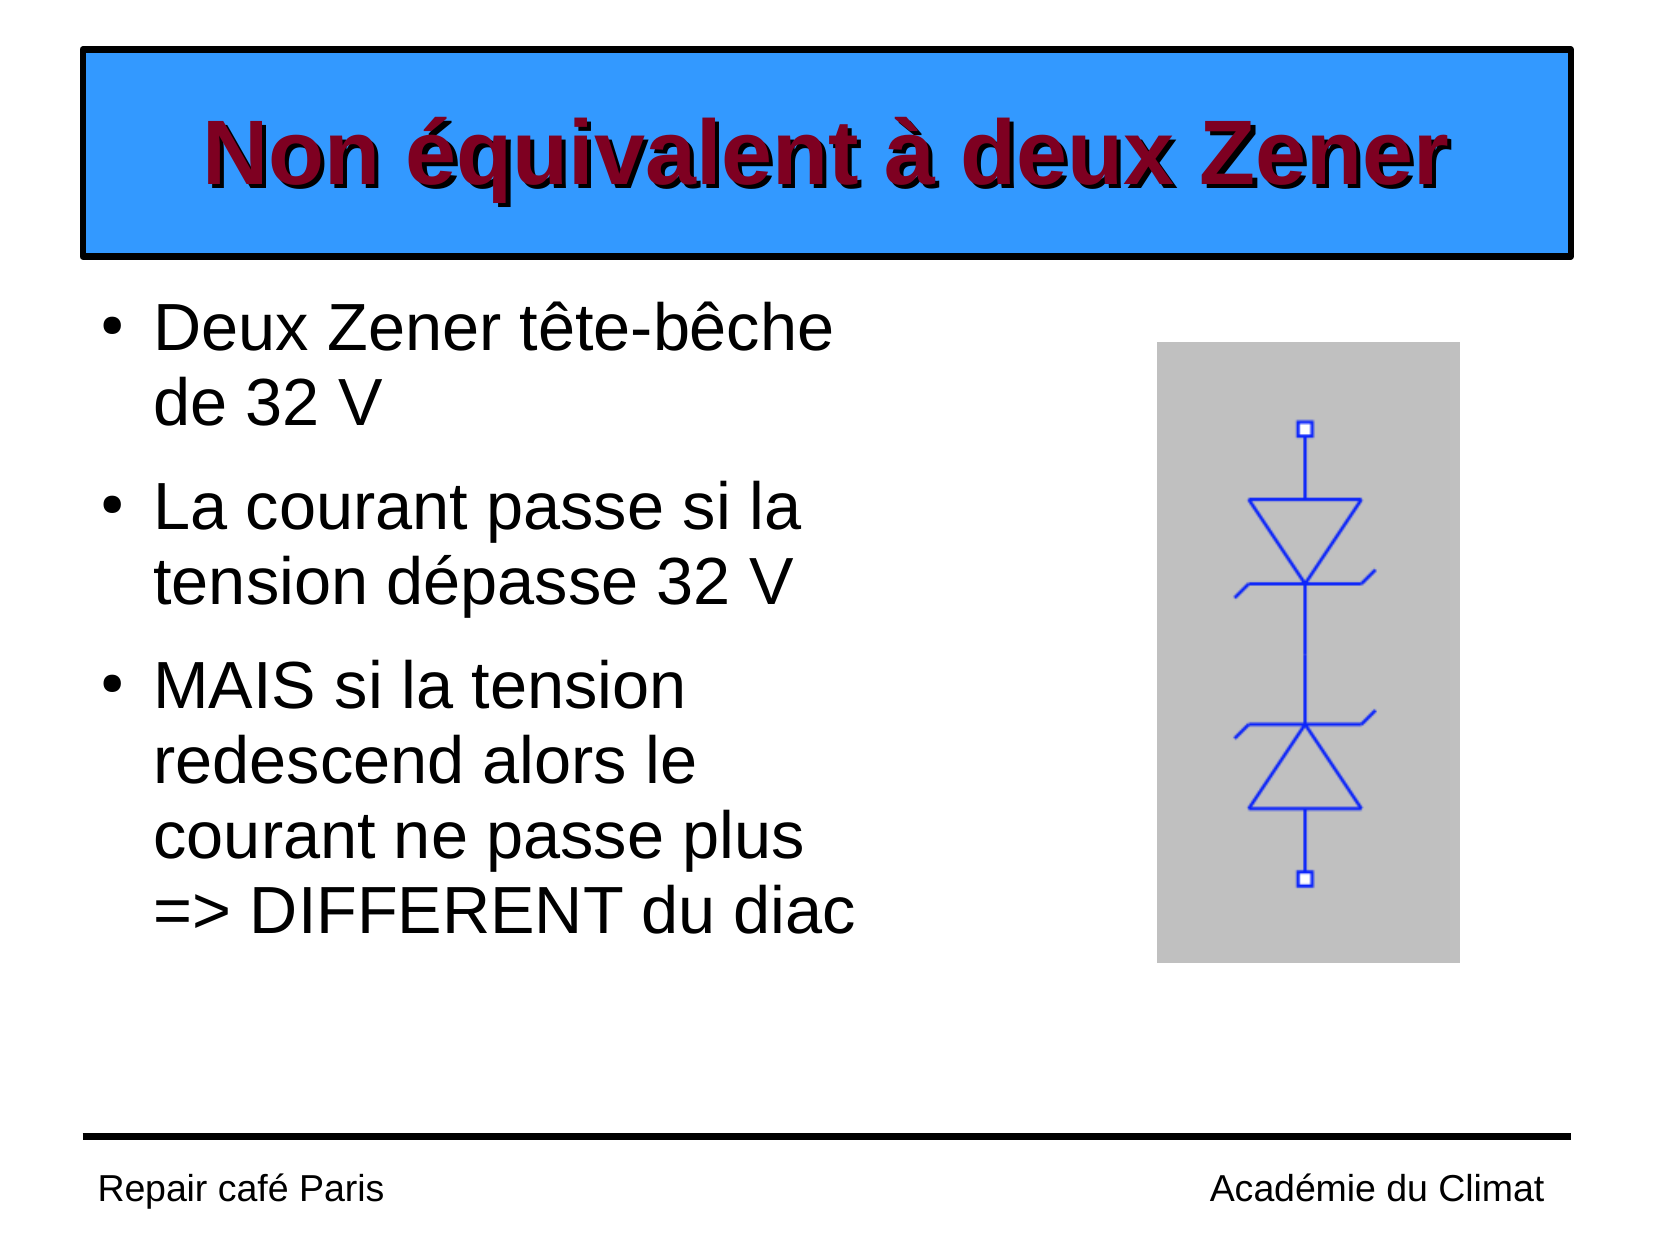

# Non équivalent à deux Zener
Deux Zener tête-bêche de 32 V
La courant passe si la tension dépasse 32 V
MAIS si la tension redescend alors le courant ne passe plus
=> DIFFERENT du diac
Repair café Paris	Académie du Climat